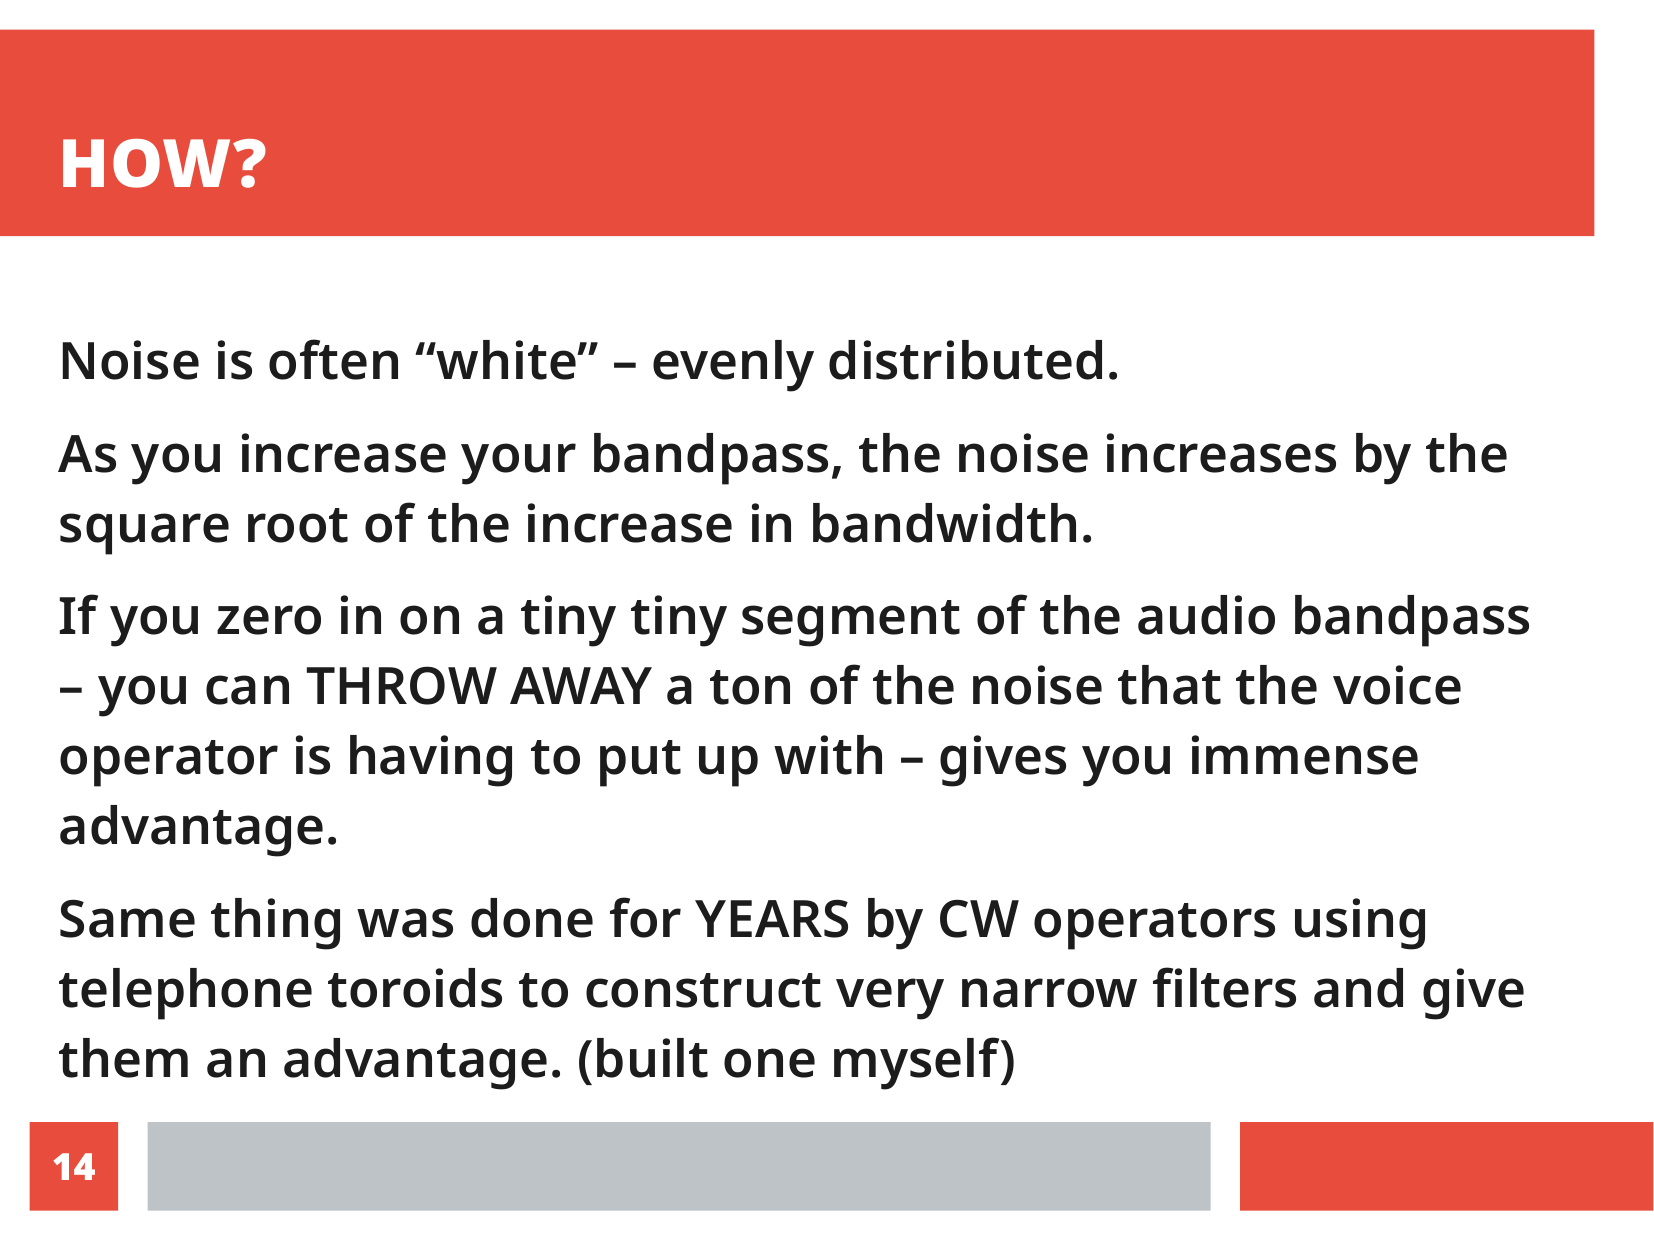

# HOW?
Noise is often “white” – evenly distributed.
As you increase your bandpass, the noise increases by the square root of the increase in bandwidth.
If you zero in on a tiny tiny segment of the audio bandpass – you can THROW AWAY a ton of the noise that the voice operator is having to put up with – gives you immense advantage.
Same thing was done for YEARS by CW operators using telephone toroids to construct very narrow filters and give them an advantage. (built one myself)
14